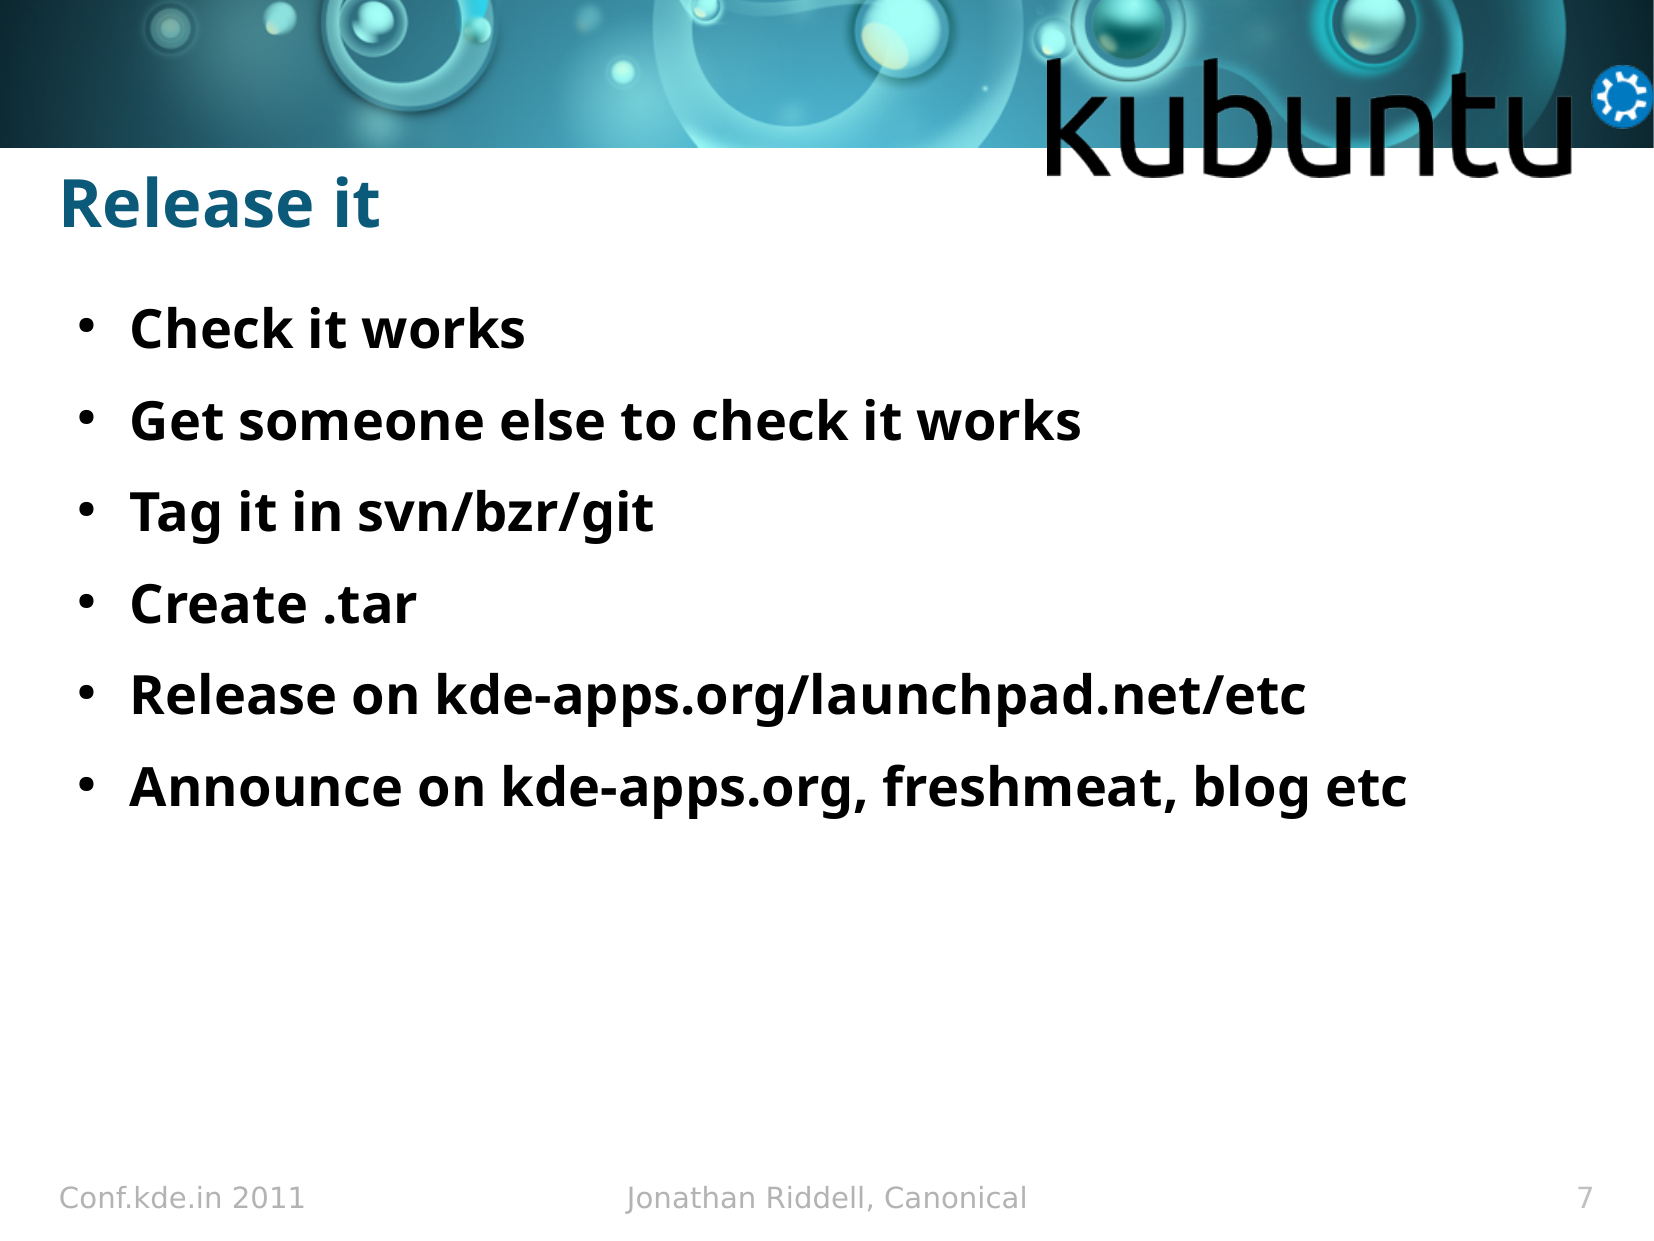

# Release it
Check it works
Get someone else to check it works
Tag it in svn/bzr/git
Create .tar
Release on kde-apps.org/launchpad.net/etc
Announce on kde-apps.org, freshmeat, blog etc
Name
www.kde.org
7